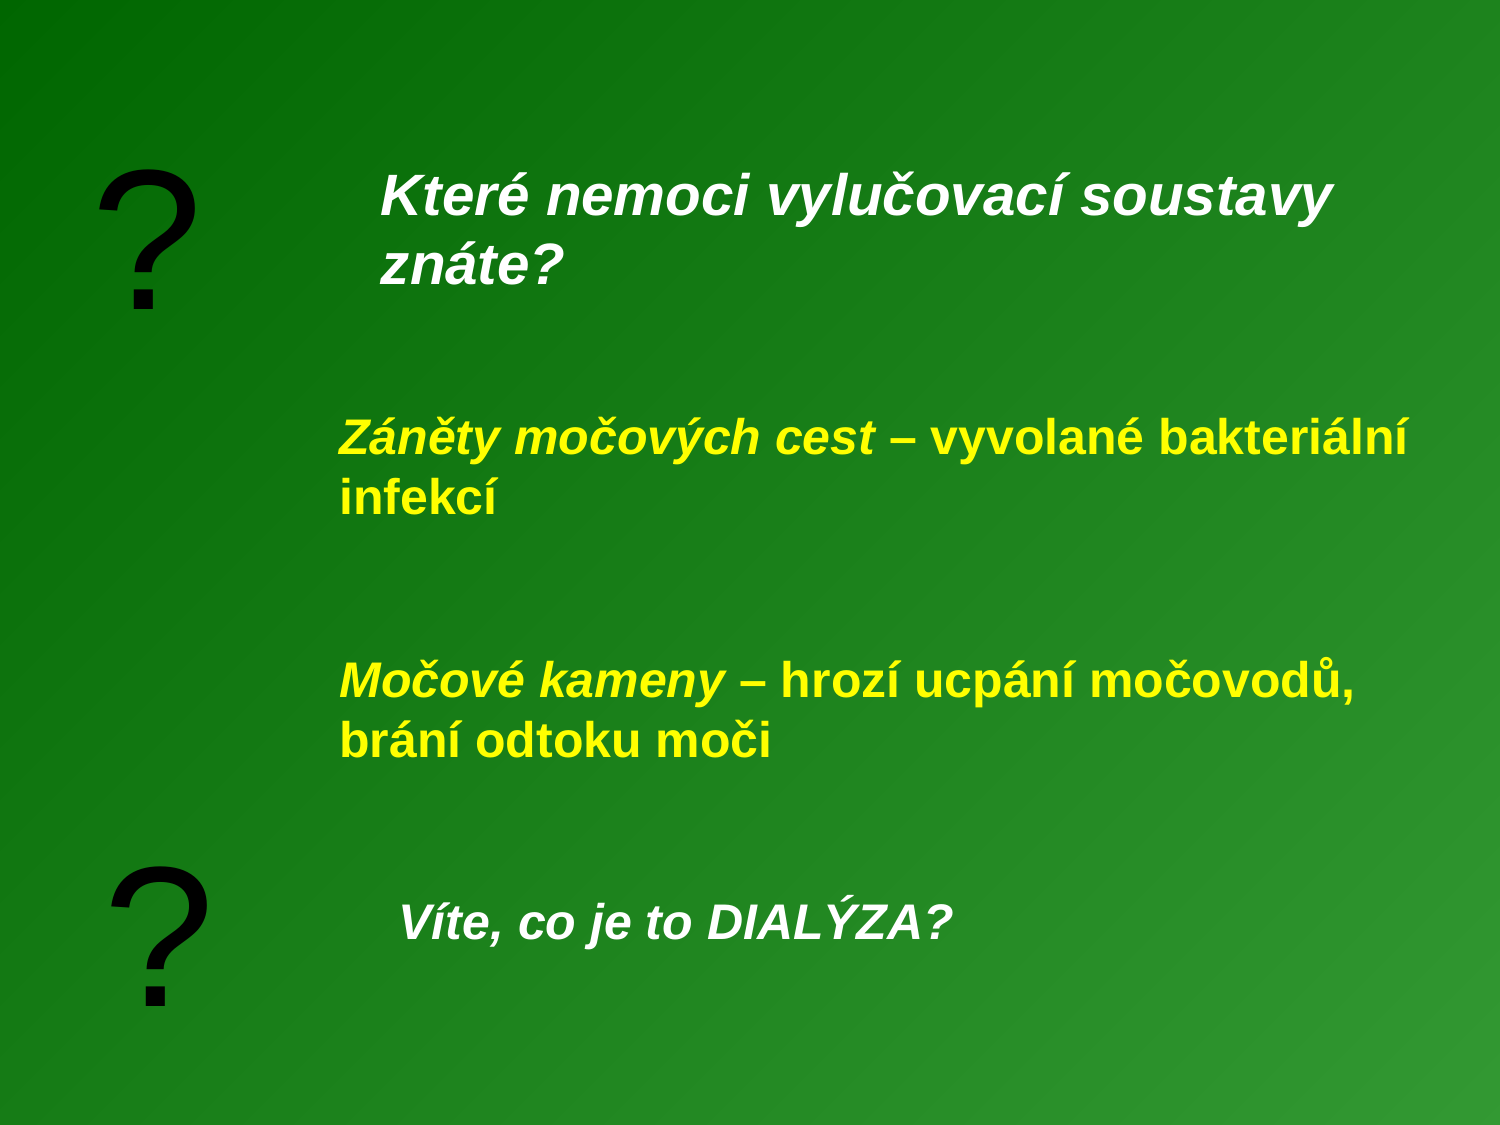

?
Které nemoci vylučovací soustavy znáte?
Záněty močových cest – vyvolané bakteriální infekcí
Močové kameny – hrozí ucpání močovodů, brání odtoku moči
?
Víte, co je to DIALÝZA?